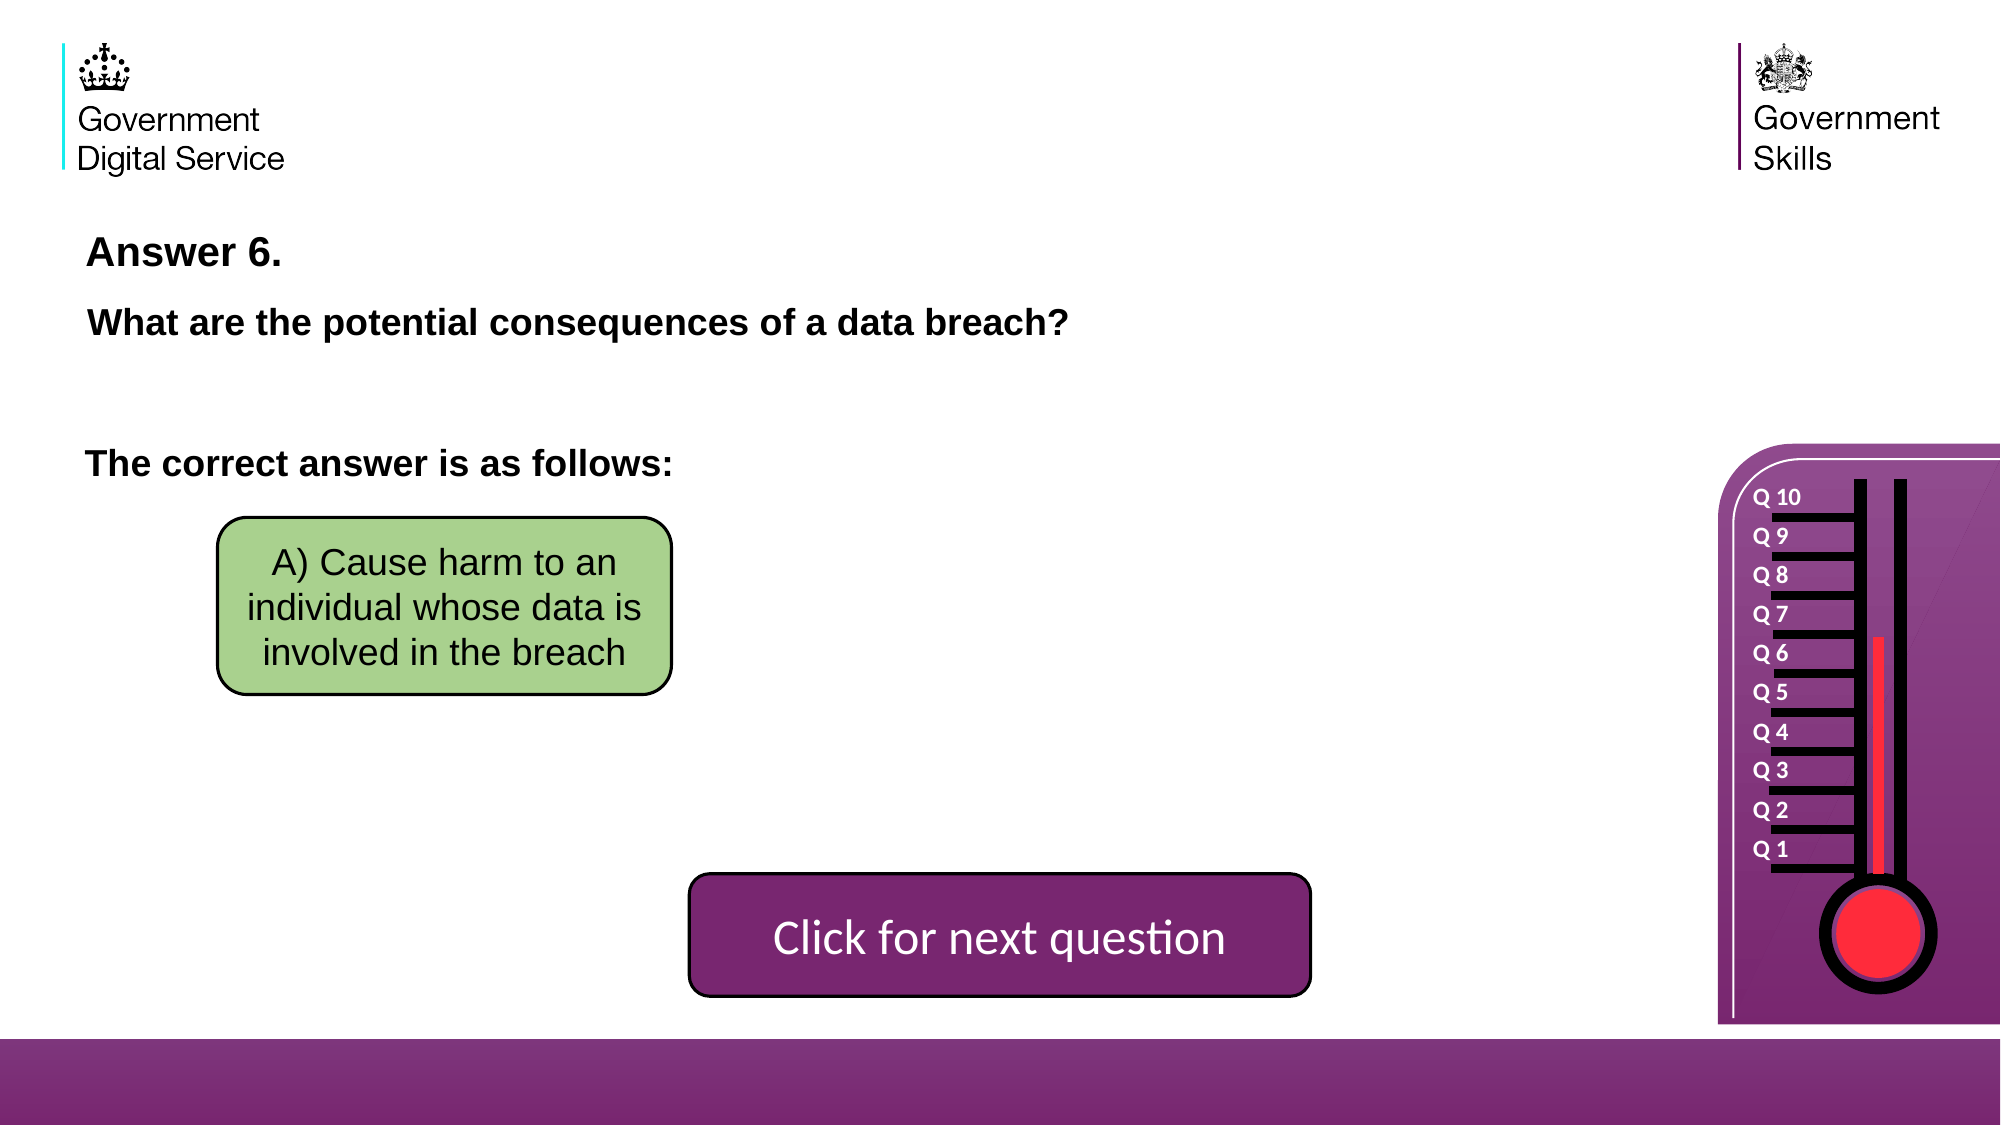

# Answer 6.
What are the potential consequences of a data breach?
The correct answer is as follows:
A) Cause harm to an individual whose data is involved in the breach
Click for next question